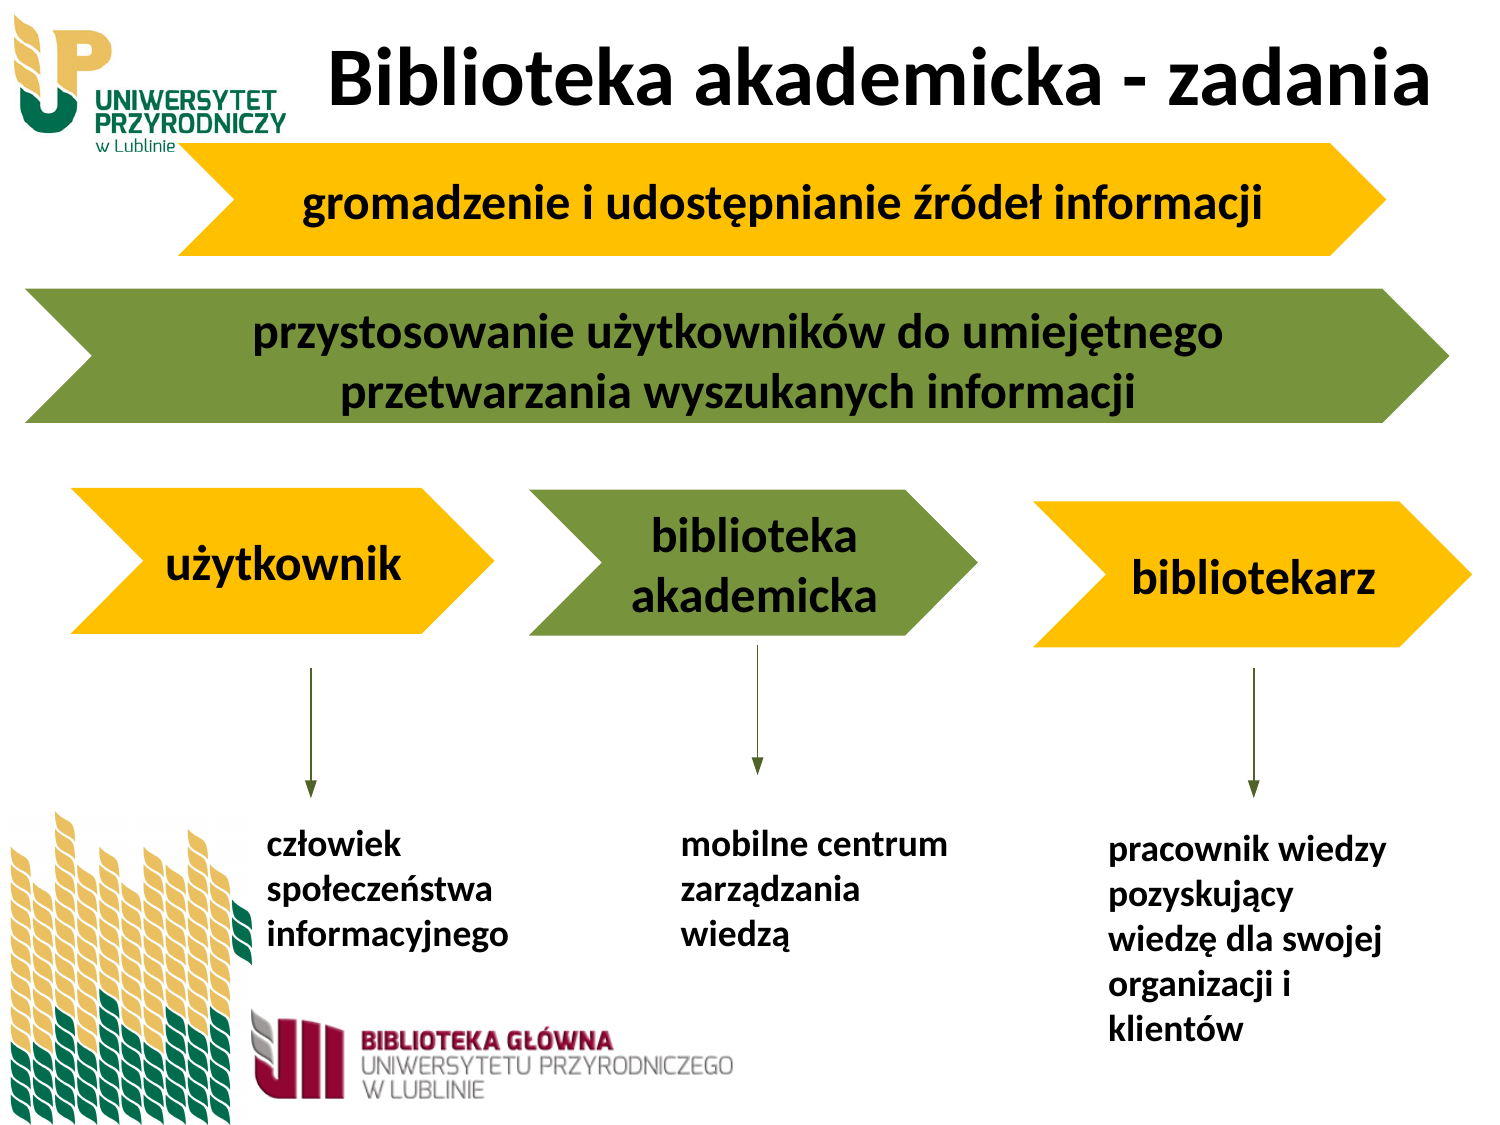

Biblioteka akademicka - zadania
gromadzenie i udostępnianie źródeł informacji
przystosowanie użytkowników do umiejętnego przetwarzania wyszukanych informacji
użytkownik
biblioteka akademicka
bibliotekarz
człowiek społeczeństwa informacyjnego
mobilne centrum zarządzania wiedzą
pracownik wiedzy pozyskujący wiedzę dla swojej organizacji i klientów